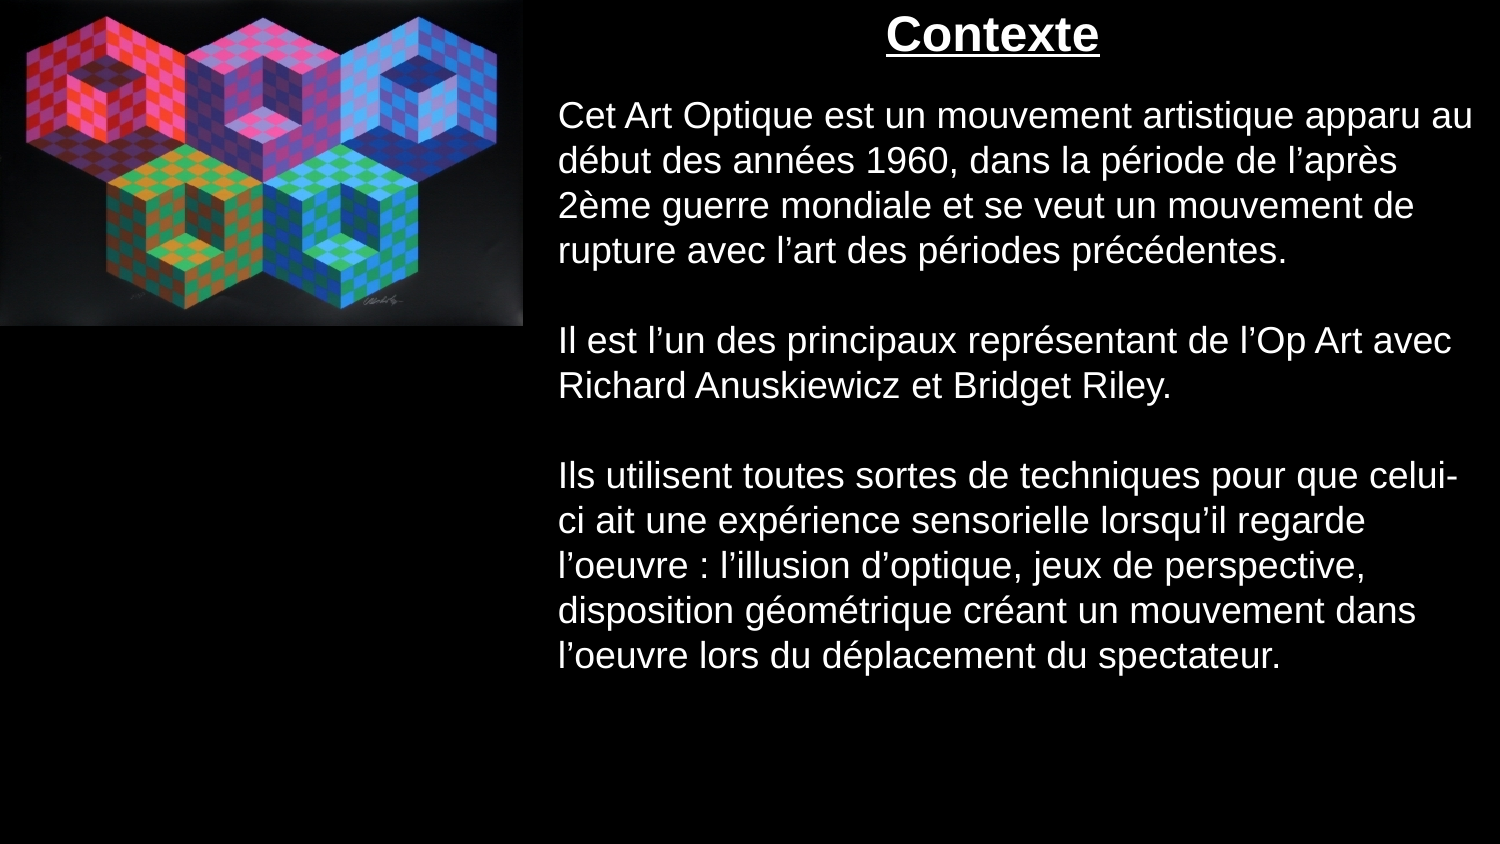

# Contexte
Cet Art Optique est un mouvement artistique apparu au début des années 1960, dans la période de l’après 2ème guerre mondiale et se veut un mouvement de rupture avec l’art des périodes précédentes.
Il est l’un des principaux représentant de l’Op Art avec Richard Anuskiewicz et Bridget Riley.
Ils utilisent toutes sortes de techniques pour que celui-ci ait une expérience sensorielle lorsqu’il regarde l’oeuvre : l’illusion d’optique, jeux de perspective, disposition géométrique créant un mouvement dans l’oeuvre lors du déplacement du spectateur.